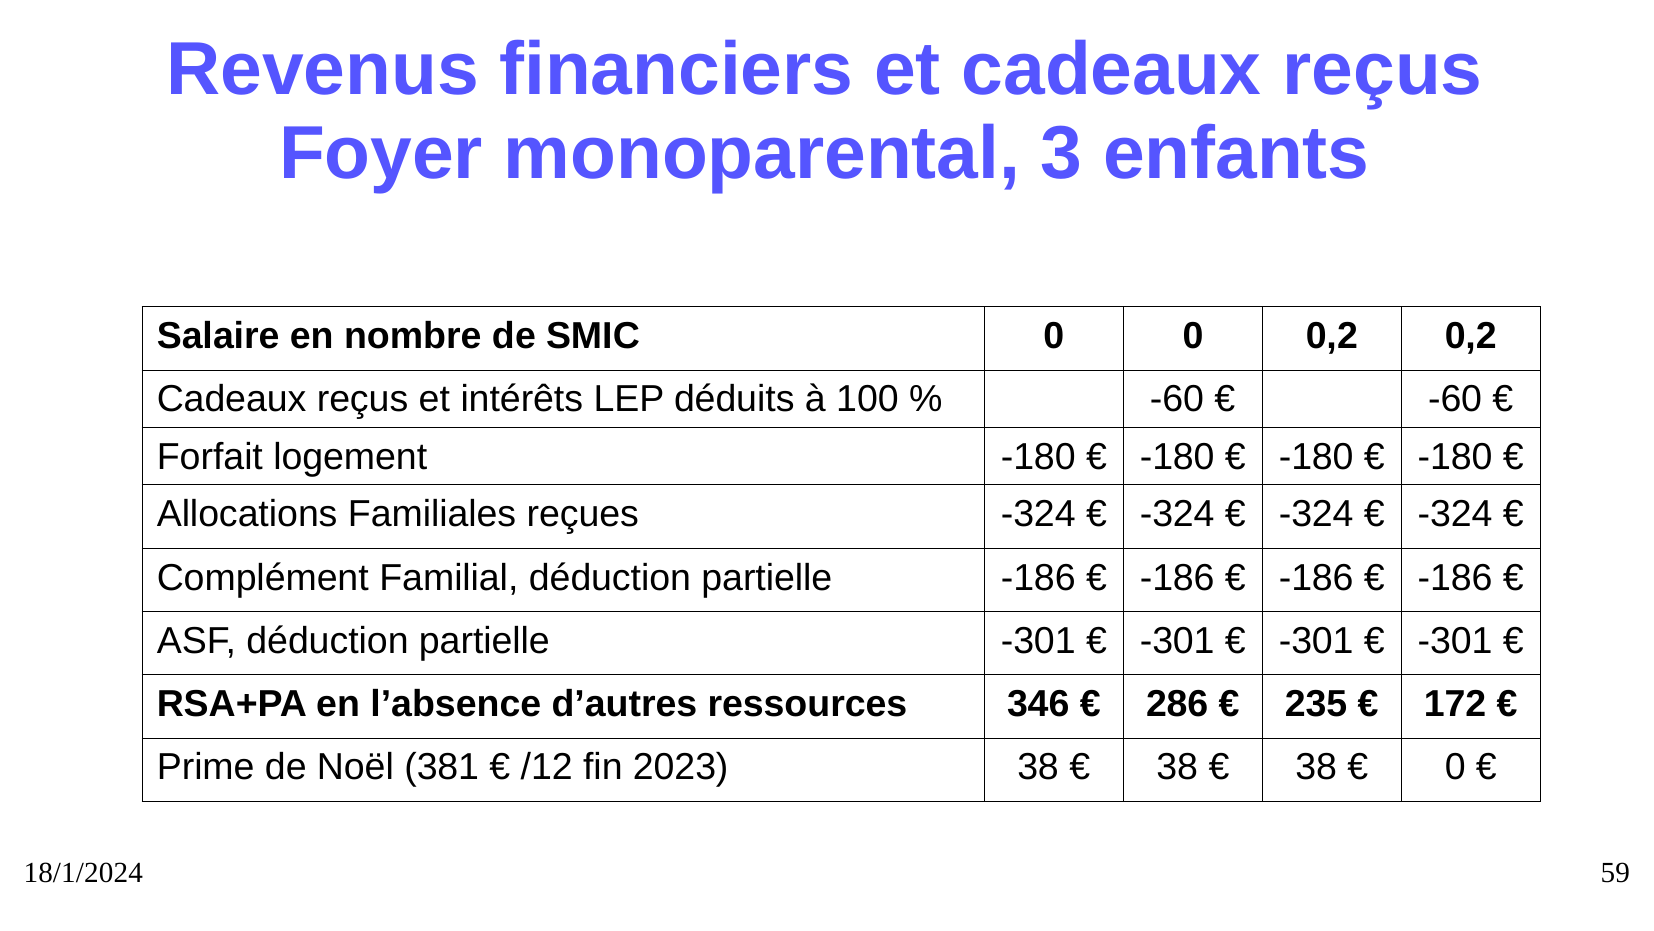

# Revenus financiers et cadeaux reçus Foyer monoparental, 3 enfants
| Salaire en nombre de SMIC | 0 | 0 | 0,2 | 0,2 |
| --- | --- | --- | --- | --- |
| Cadeaux reçus et intérêts LEP déduits à 100 % | | -60 € | | -60 € |
| Forfait logement | -180 € | -180 € | -180 € | -180 € |
| Allocations Familiales reçues | -324 € | -324 € | -324 € | -324 € |
| Complément Familial, déduction partielle | -186 € | -186 € | -186 € | -186 € |
| ASF, déduction partielle | -301 € | -301 € | -301 € | -301 € |
| RSA+PA en l’absence d’autres ressources | 346 € | 286 € | 235 € | 172 € |
| Prime de Noël (381 € /12 fin 2023) | 38 € | 38 € | 38 € | 0 € |
18/1/2024
59